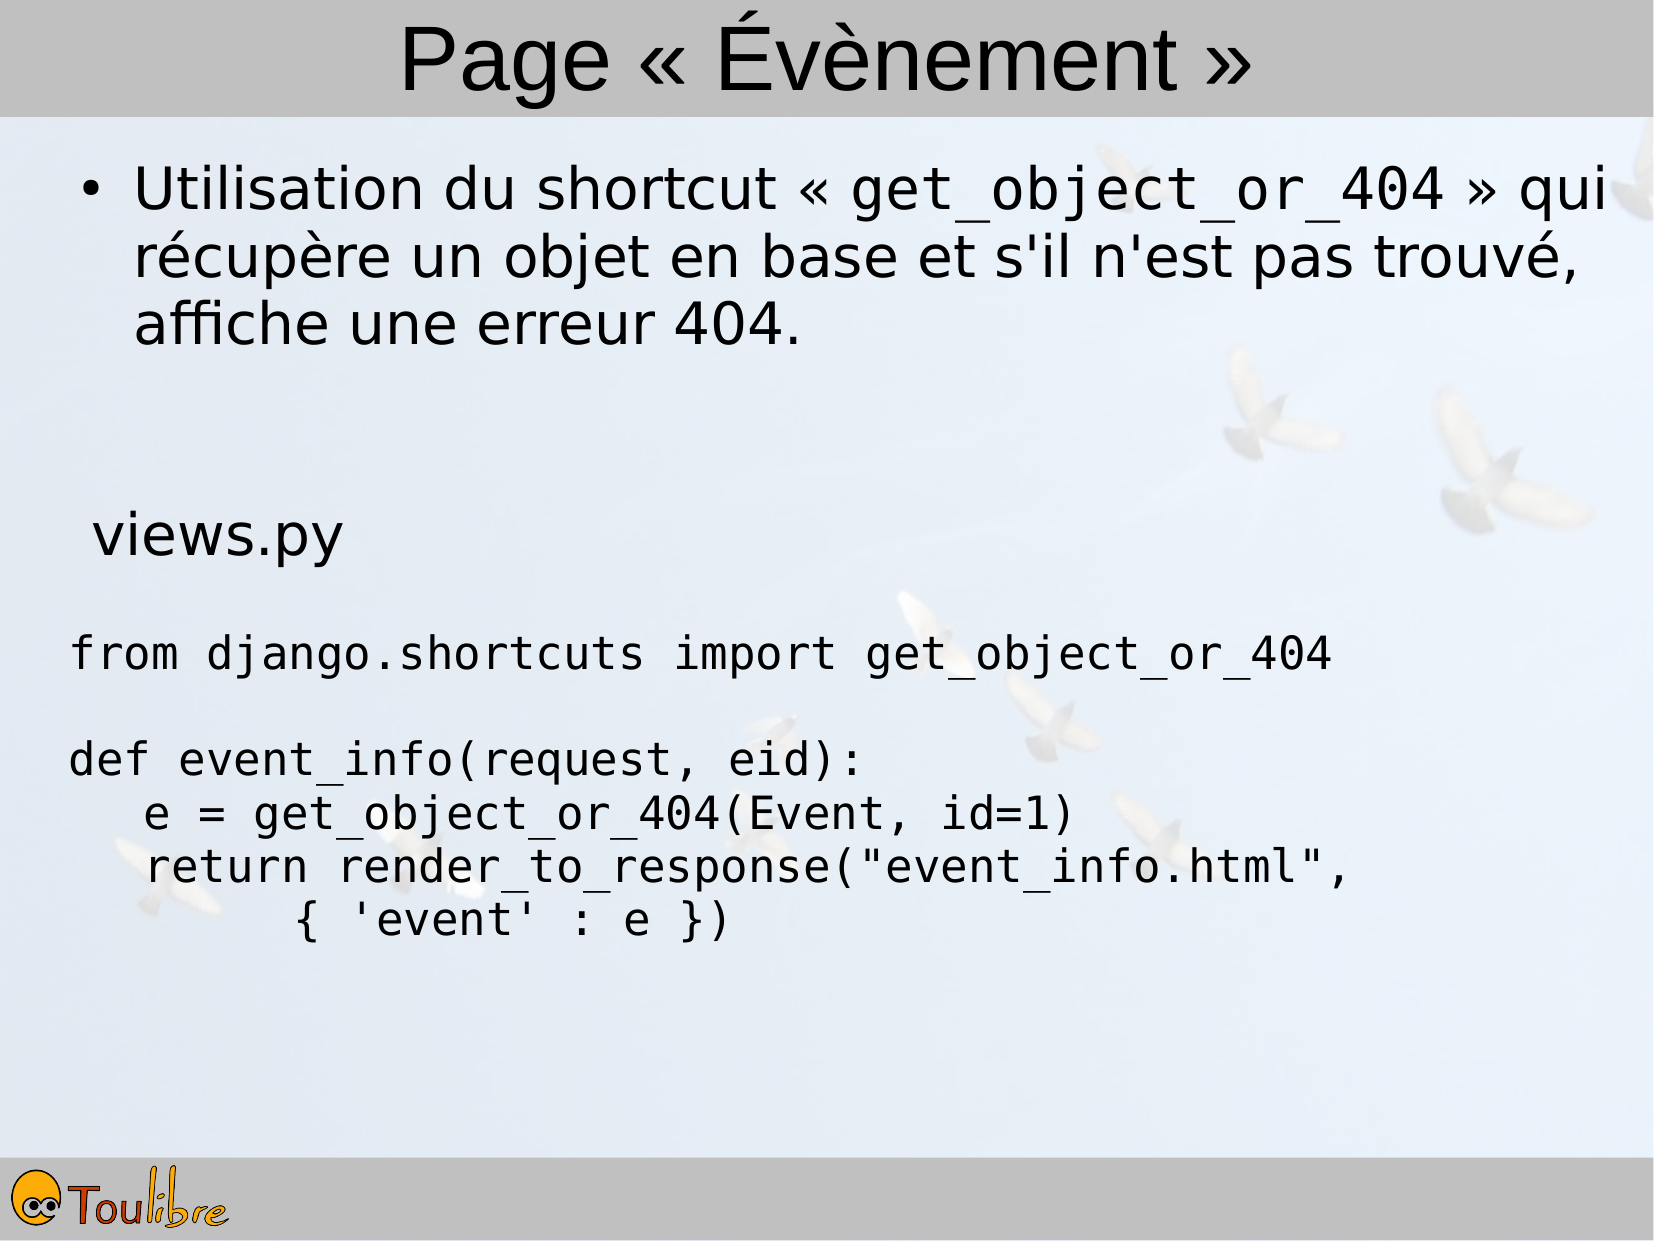

# Page « Évènement »
Utilisation du shortcut « get_object_or_404 » qui récupère un objet en base et s'il n'est pas trouvé, affiche une erreur 404.
views.py
from django.shortcuts import get_object_or_404
def event_info(request, eid):
	e = get_object_or_404(Event, id=1)
	return render_to_response("event_info.html",
			{ 'event' : e })